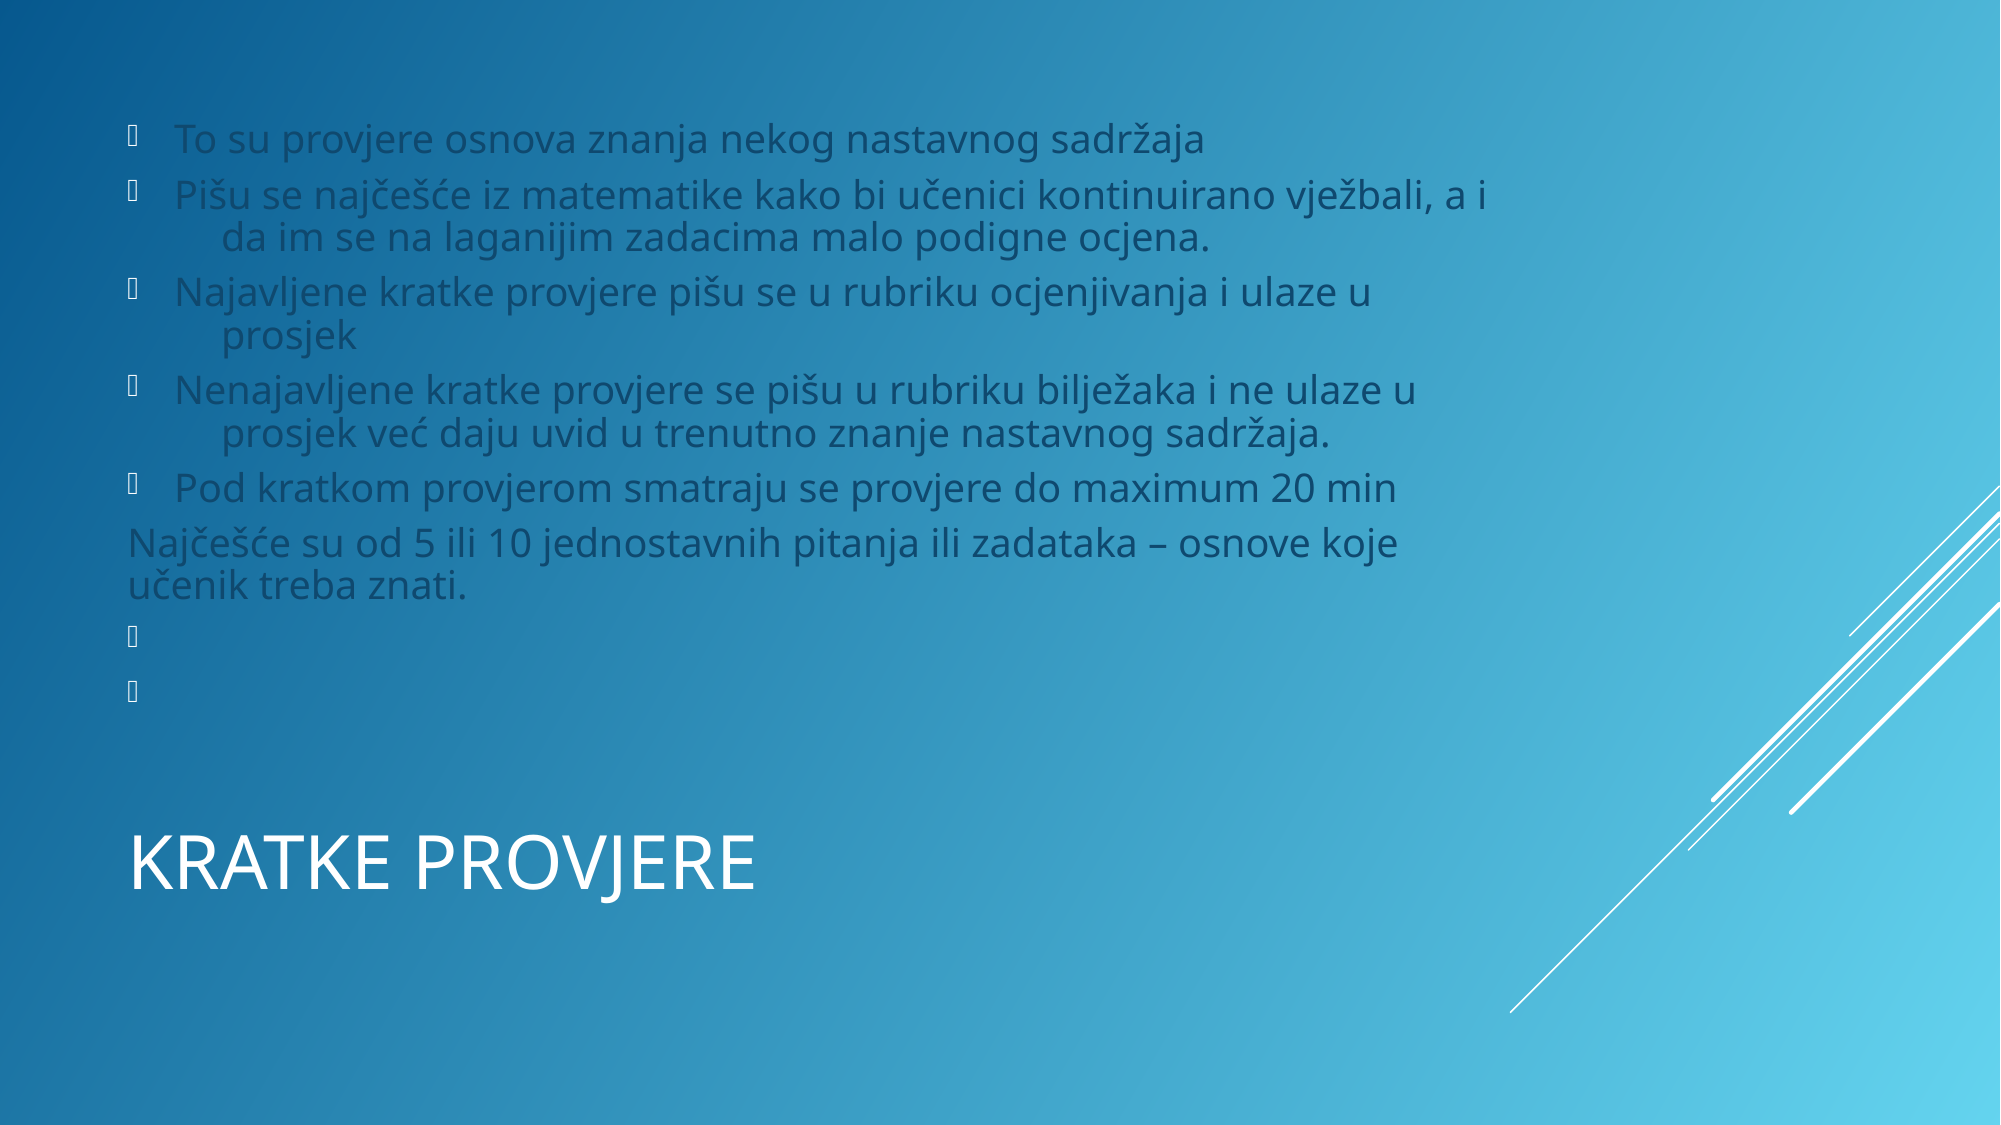

To su provjere osnova znanja nekog nastavnog sadržaja
Pišu se najčešće iz matematike kako bi učenici kontinuirano vježbali, a i da im se na laganijim zadacima malo podigne ocjena.
Najavljene kratke provjere pišu se u rubriku ocjenjivanja i ulaze u prosjek
Nenajavljene kratke provjere se pišu u rubriku bilježaka i ne ulaze u prosjek već daju uvid u trenutno znanje nastavnog sadržaja.
Pod kratkom provjerom smatraju se provjere do maximum 20 min
Najčešće su od 5 ili 10 jednostavnih pitanja ili zadataka – osnove koje učenik treba znati.
# Kratke provjere